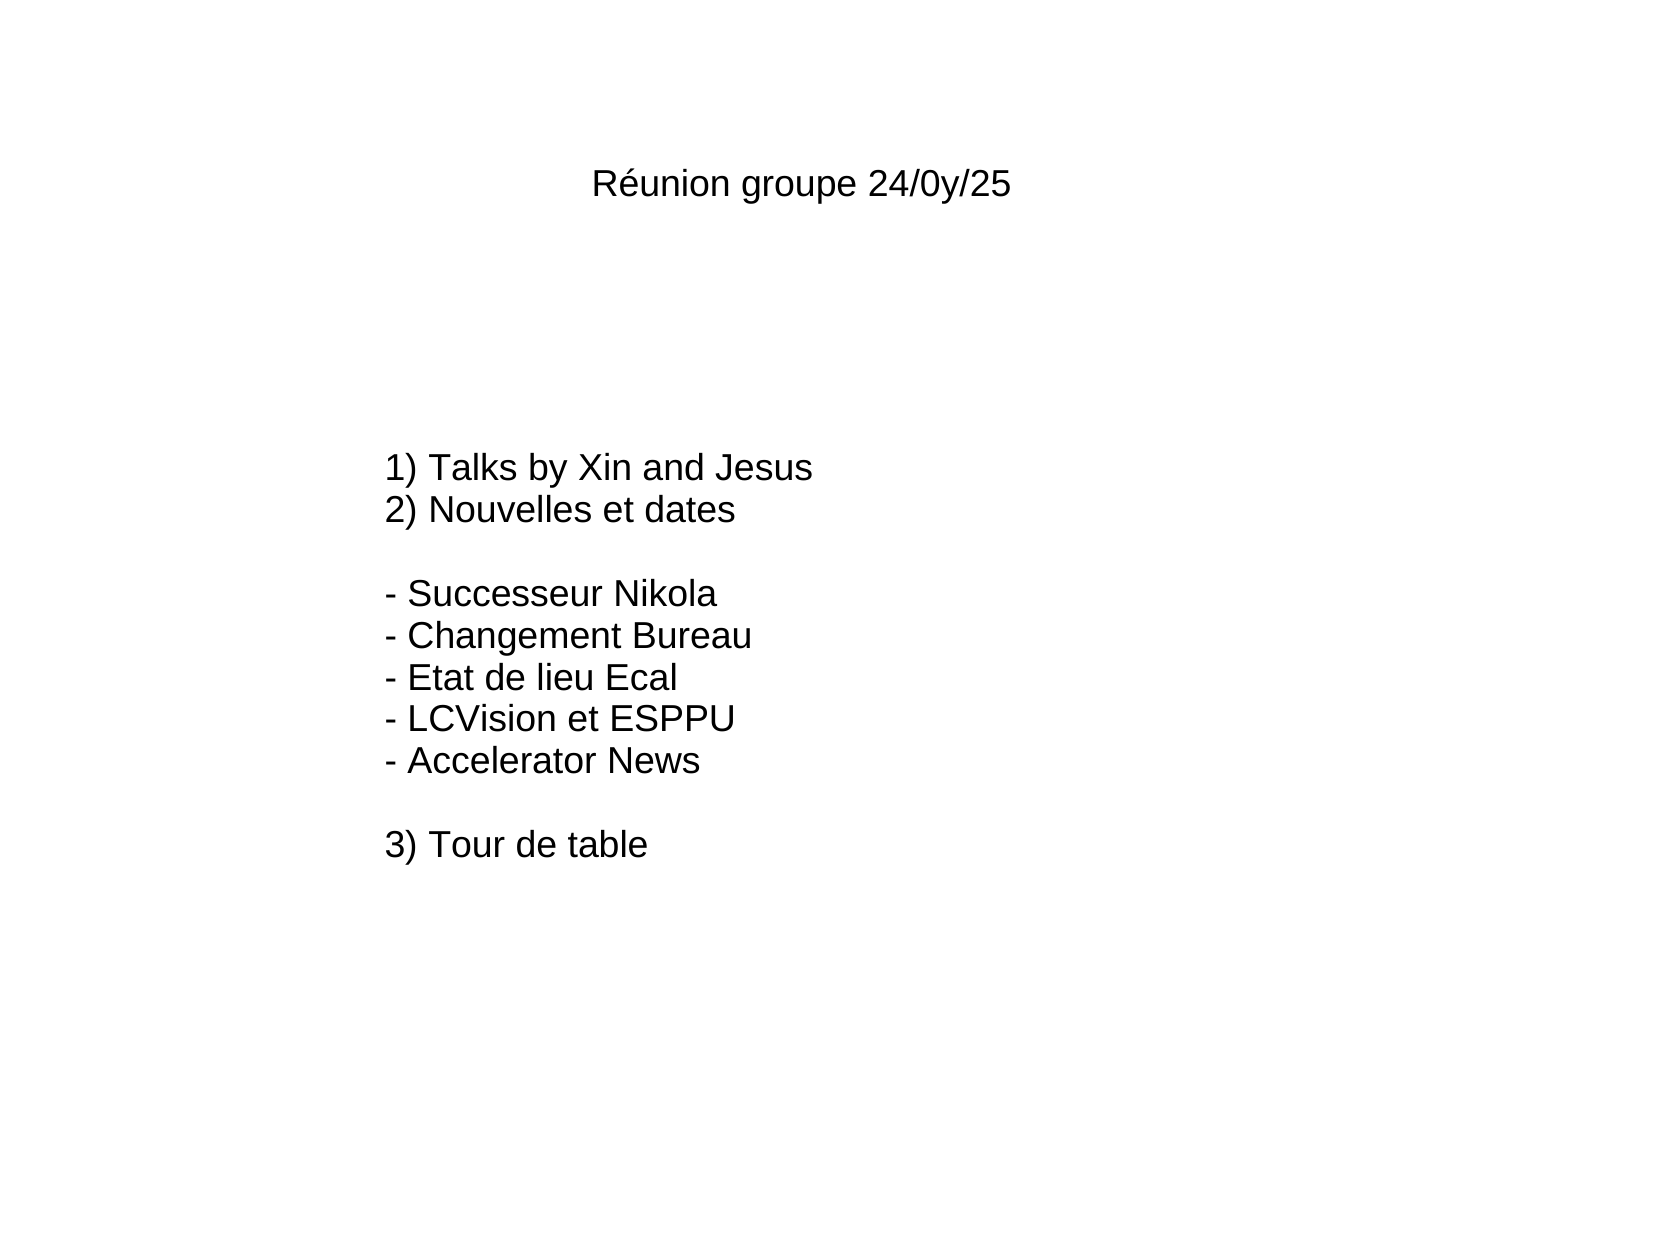

1) Talks by Xin and Jesus
2) Nouvelles et dates
- Successeur Nikola
- Changement Bureau
- Etat de lieu Ecal
- LCVision et ESPPU
- Accelerator News
3) Tour de table
Réunion groupe 24/0y/25